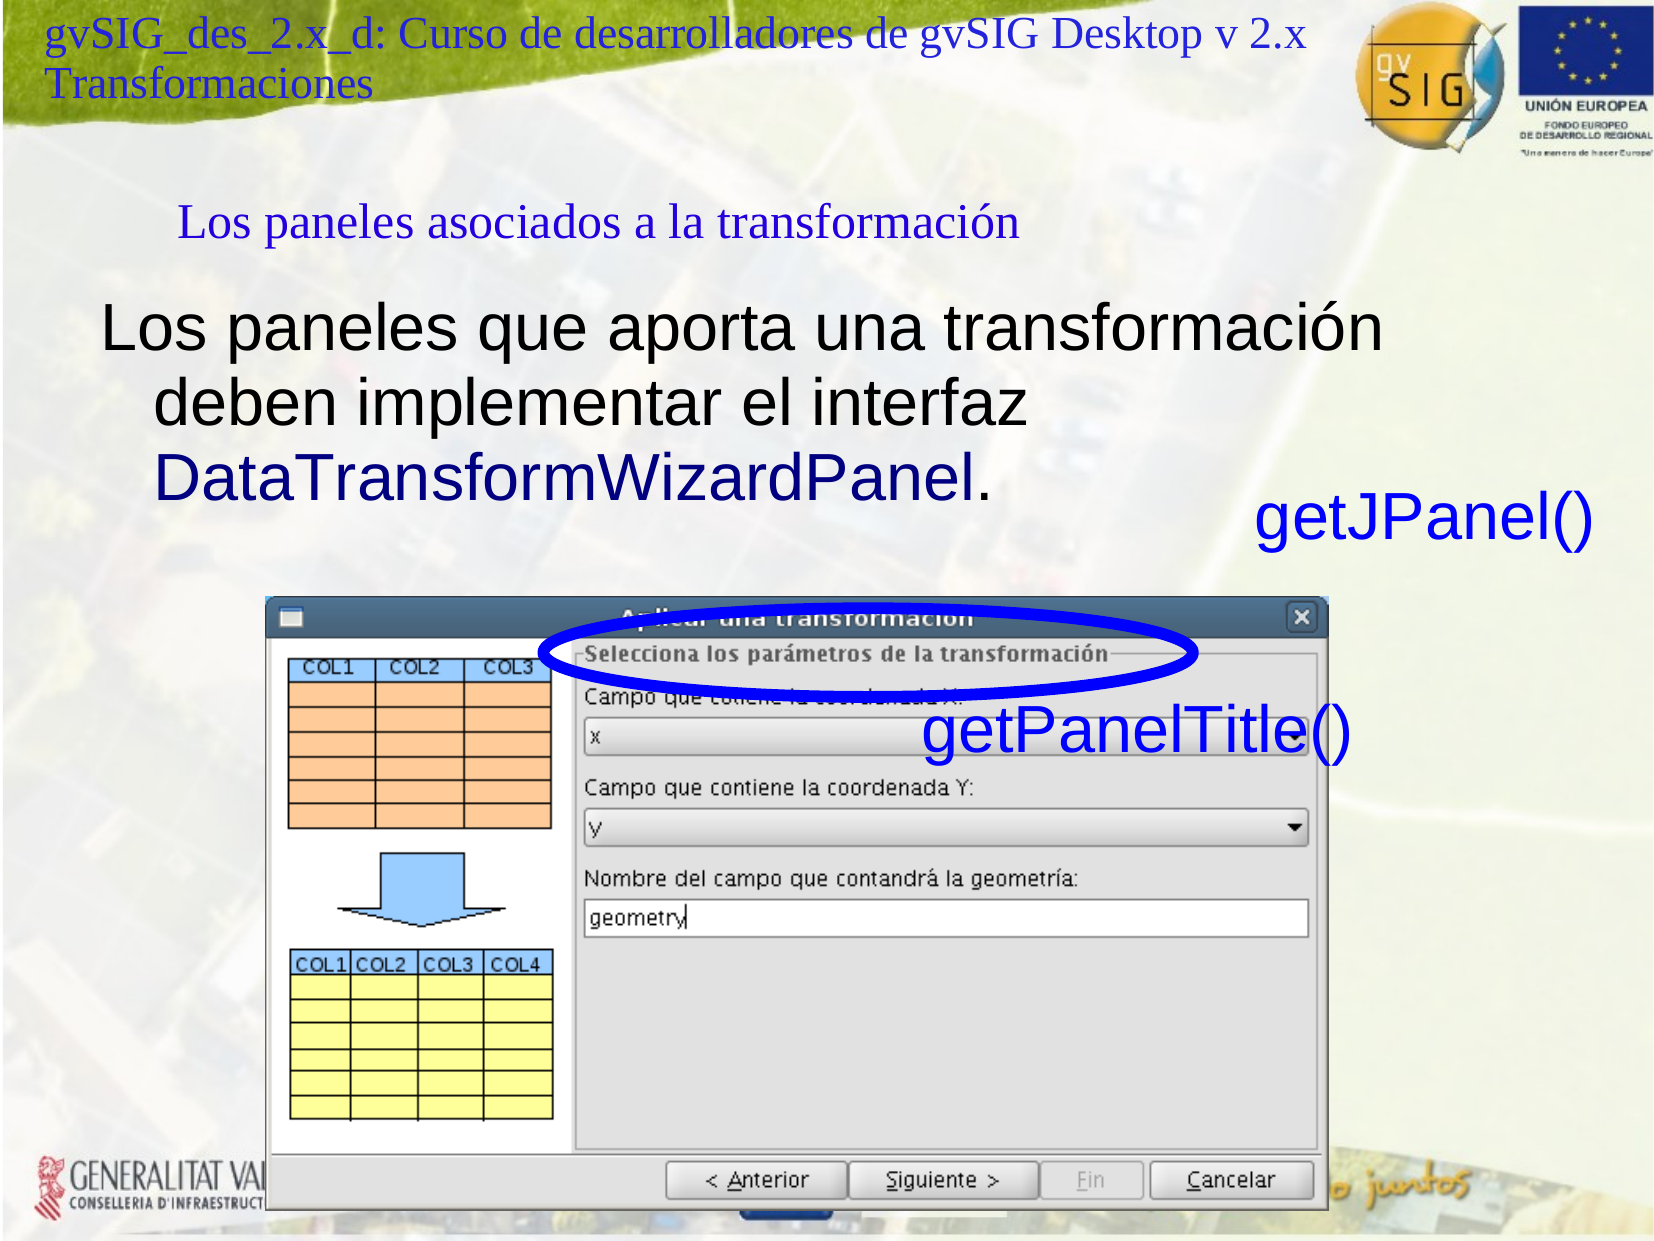

# Los paneles asociados a la transformación
Los paneles que aporta una transformación deben implementar el interfaz DataTransformWizardPanel.
getJPanel()
getPanelTitle()